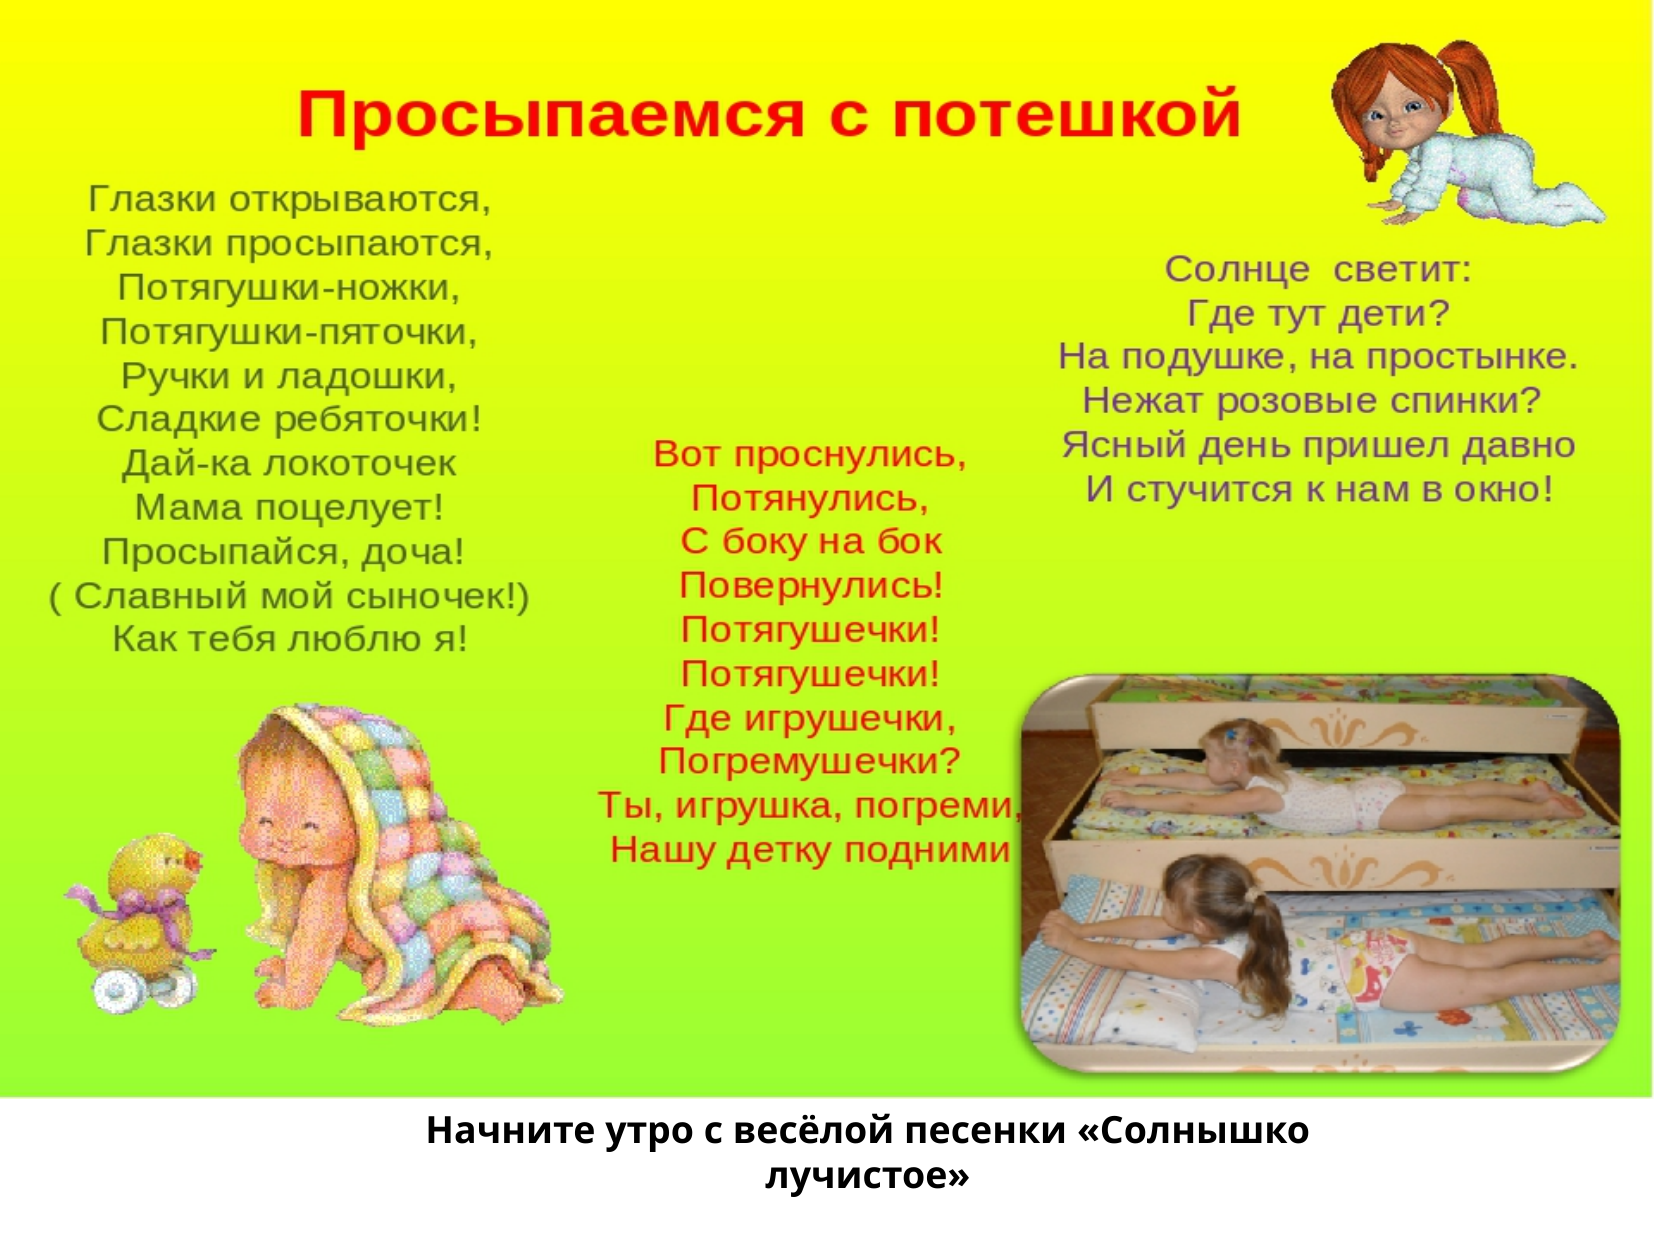

Начните утро с весёлой песенки «Солнышко лучистое»
http://mp3party.net/music/177173